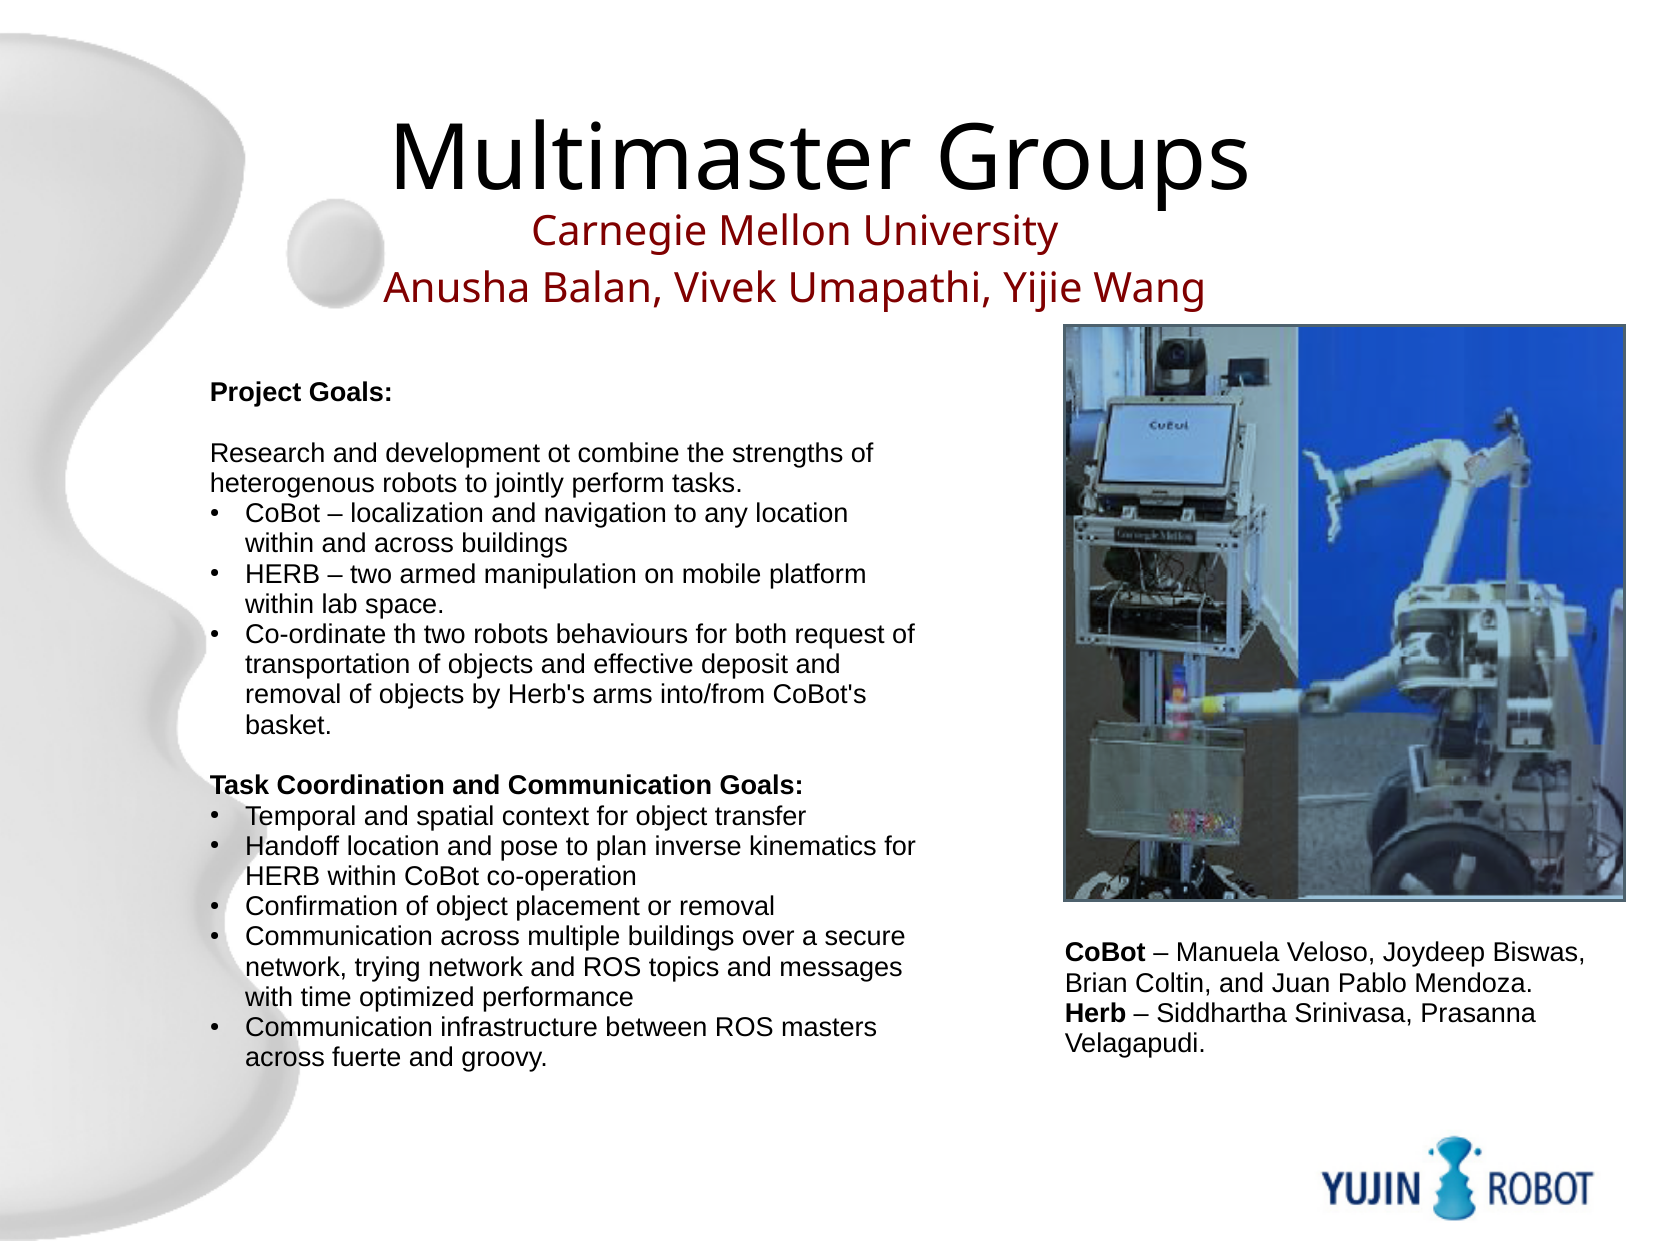

# Multimaster Groups
Carnegie Mellon University
Anusha Balan, Vivek Umapathi, Yijie Wang
Project Goals:
Research and development ot combine the strengths of heterogenous robots to jointly perform tasks.
CoBot – localization and navigation to any location within and across buildings
HERB – two armed manipulation on mobile platform within lab space.
Co-ordinate th two robots behaviours for both request of transportation of objects and effective deposit and removal of objects by Herb's arms into/from CoBot's basket.
Task Coordination and Communication Goals:
Temporal and spatial context for object transfer
Handoff location and pose to plan inverse kinematics for HERB within CoBot co-operation
Confirmation of object placement or removal
Communication across multiple buildings over a secure network, trying network and ROS topics and messages with time optimized performance
Communication infrastructure between ROS masters across fuerte and groovy.
CoBot – Manuela Veloso, Joydeep Biswas, Brian Coltin, and Juan Pablo Mendoza.
Herb – Siddhartha Srinivasa, Prasanna Velagapudi.